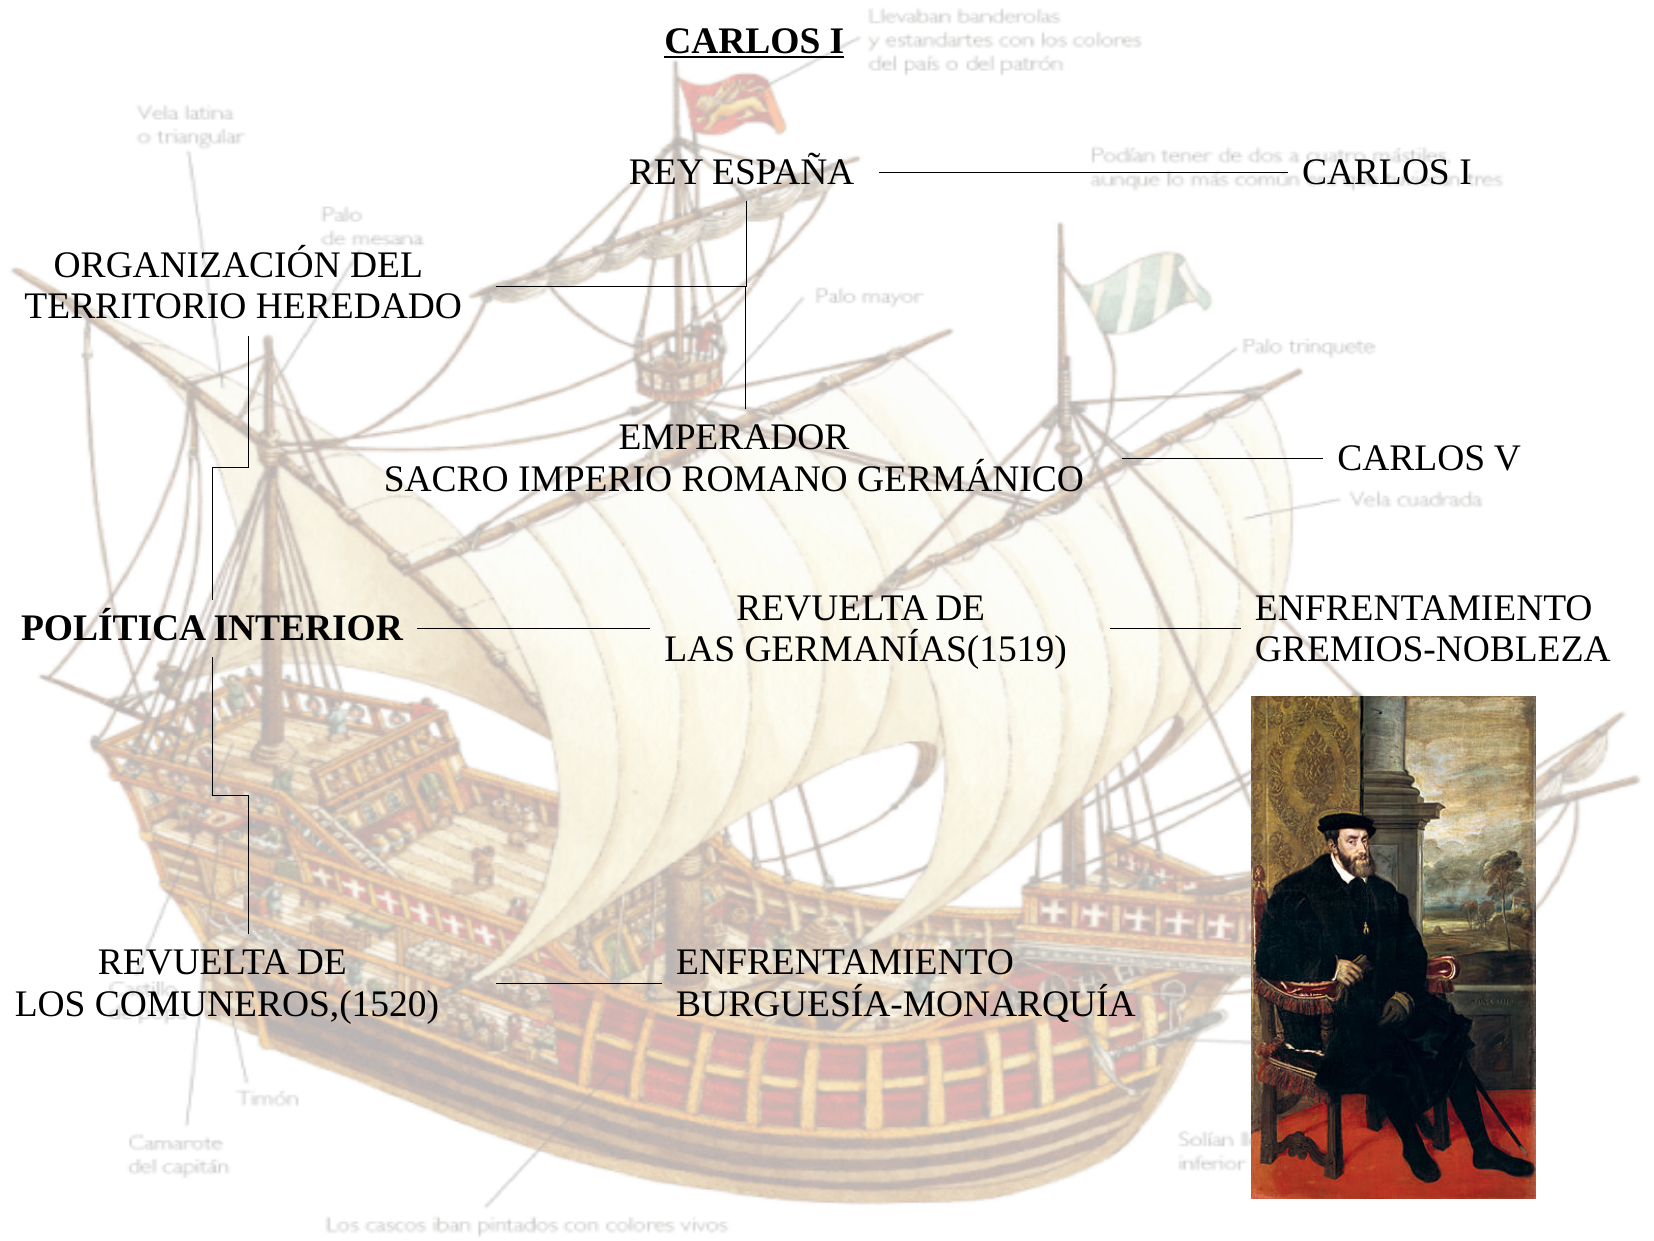

CARLOS I
REY ESPAÑA
CARLOS I
ORGANIZACIÓN DEL
 TERRITORIO HEREDADO
EMPERADOR
SACRO IMPERIO ROMANO GERMÁNICO
CARLOS V
REVUELTA DE
LAS GERMANÍAS(1519)
ENFRENTAMIENTO
GREMIOS-NOBLEZA
POLÍTICA INTERIOR
REVUELTA DE
LOS COMUNEROS,(1520)
ENFRENTAMIENTO
BURGUESÍA-MONARQUÍA